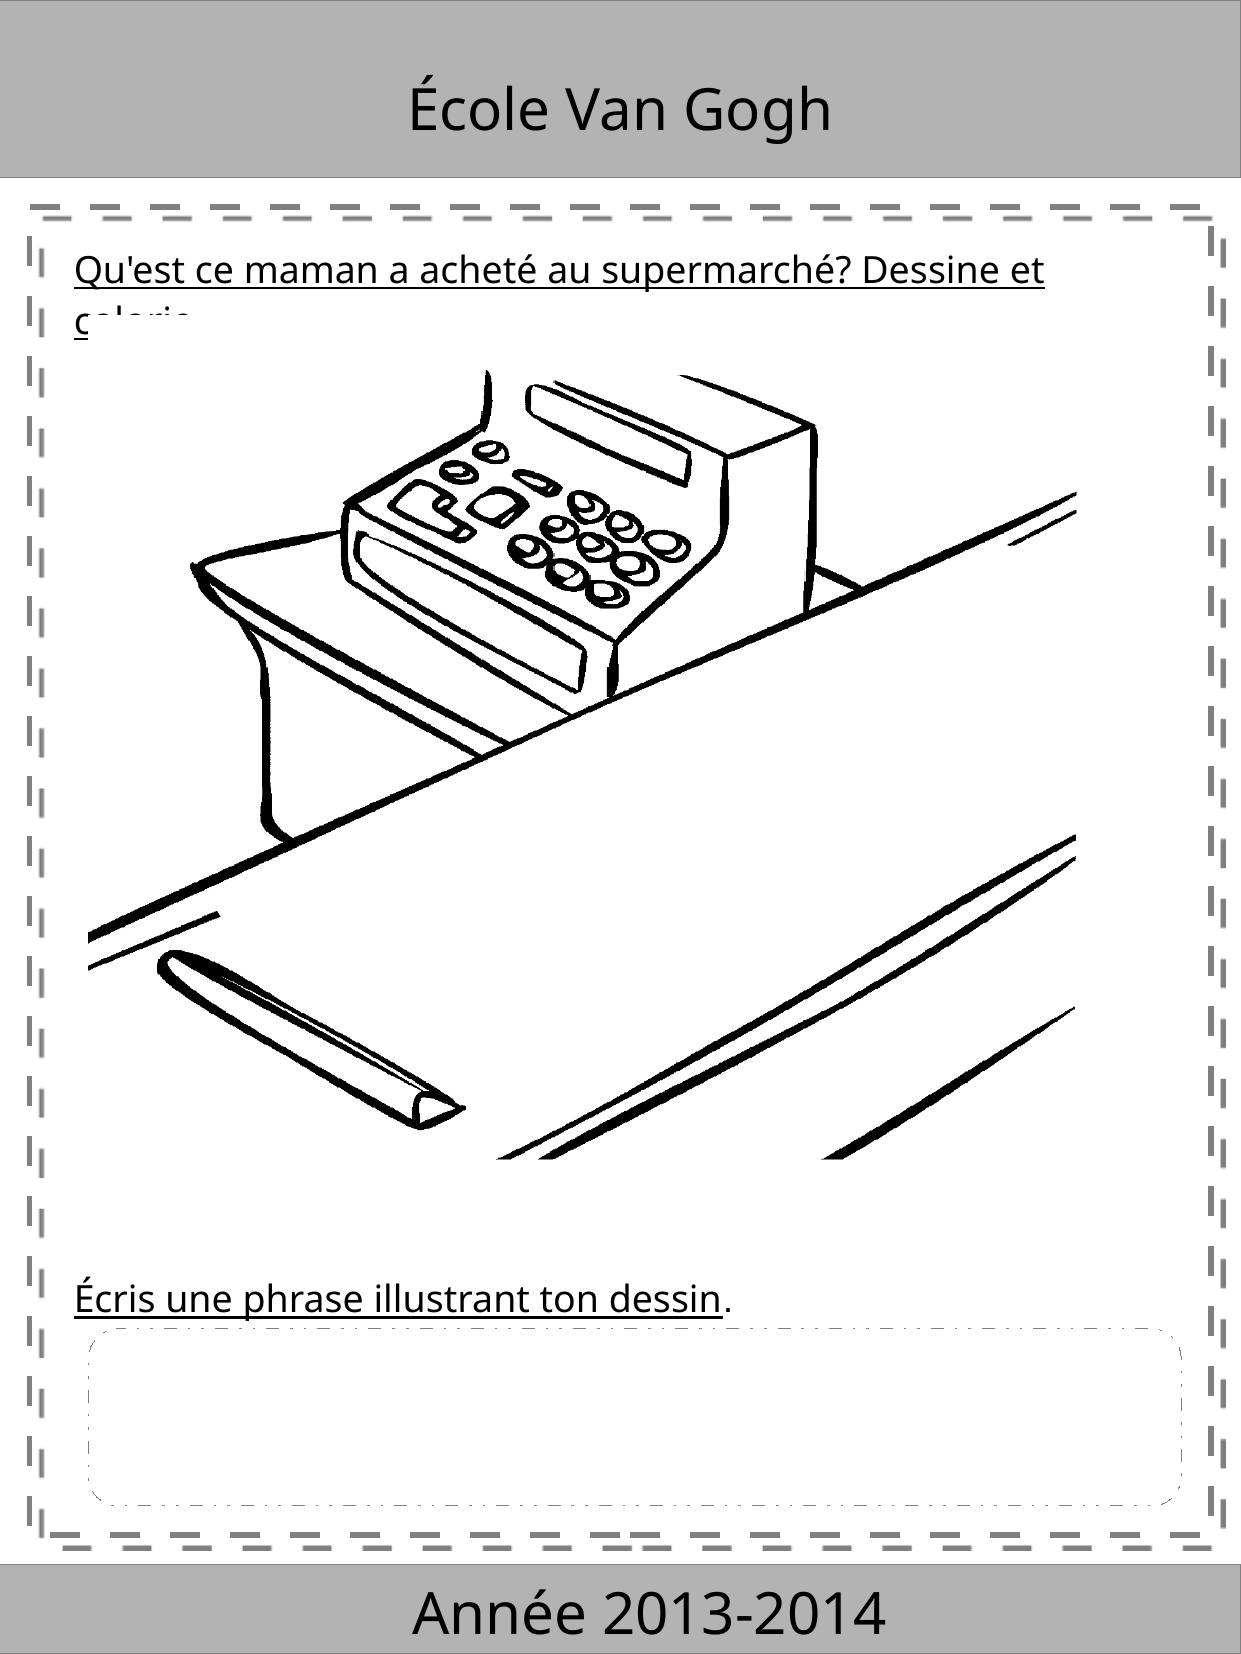

École Van Gogh
Qu'est ce maman a acheté au supermarché? Dessine et colorie.
Écris une phrase illustrant ton dessin.
Année 2013-2014